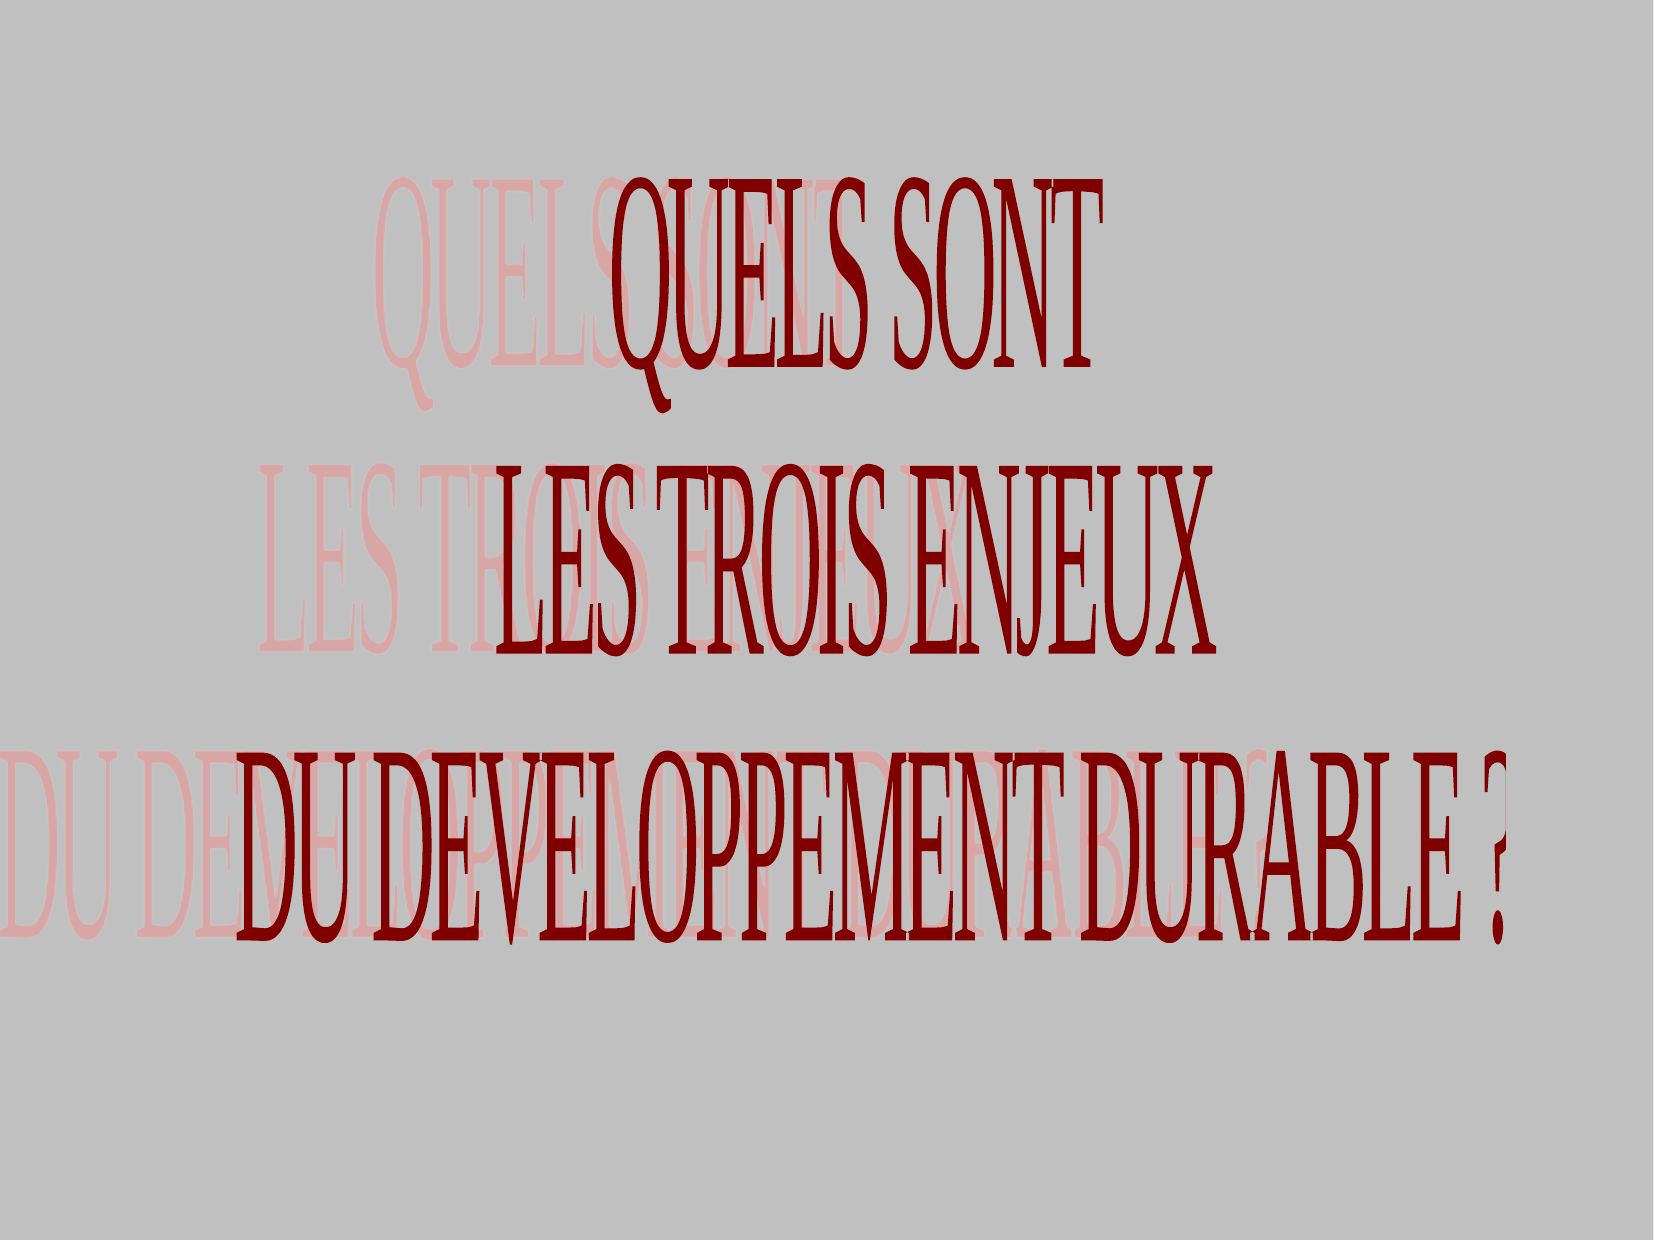

QUELS SONT
LES TROIS ENJEUX
 DU DEVELOPPEMENT DURABLE ?